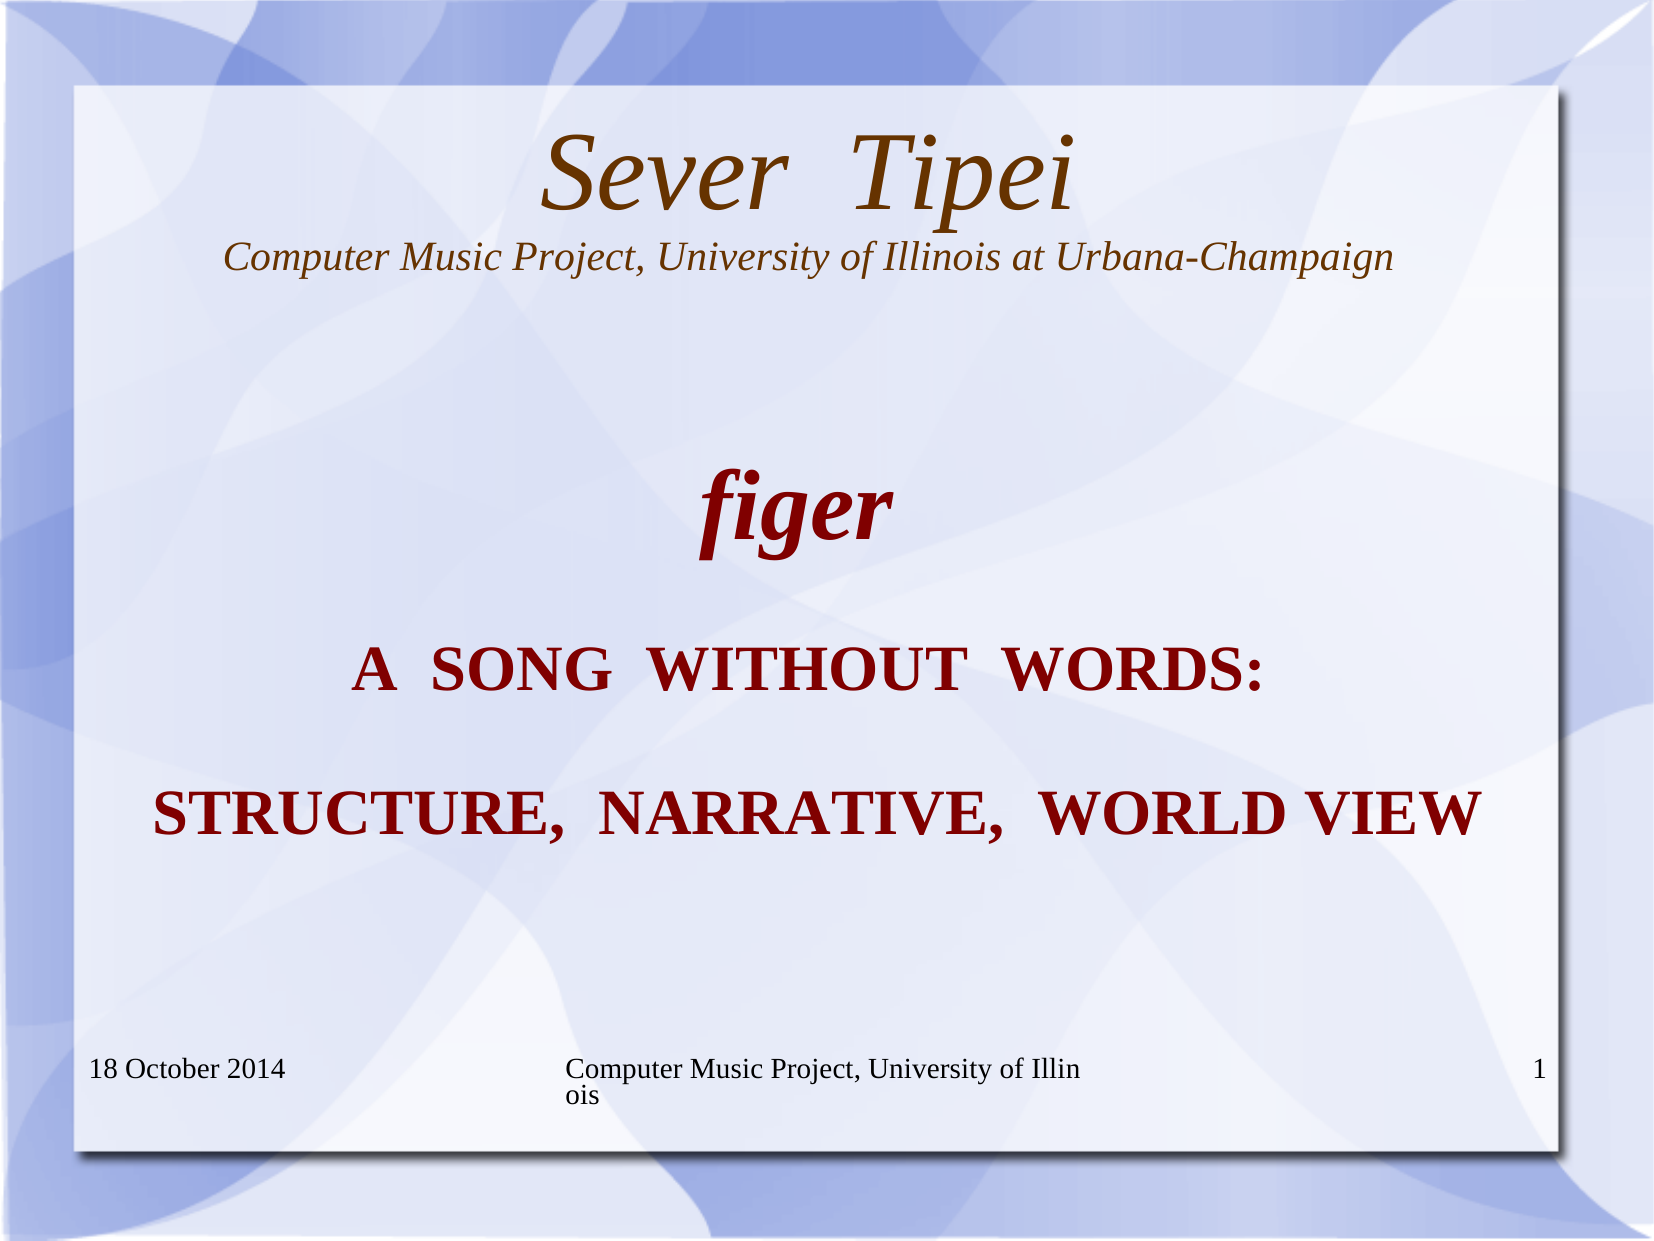

# Sever Tipei Computer Music Project, University of Illinois at Urbana-Champaign
figer
A SONG WITHOUT WORDS:
 STRUCTURE, NARRATIVE, WORLD VIEW
18 October 2014
Computer Music Project, University of Illinois
1